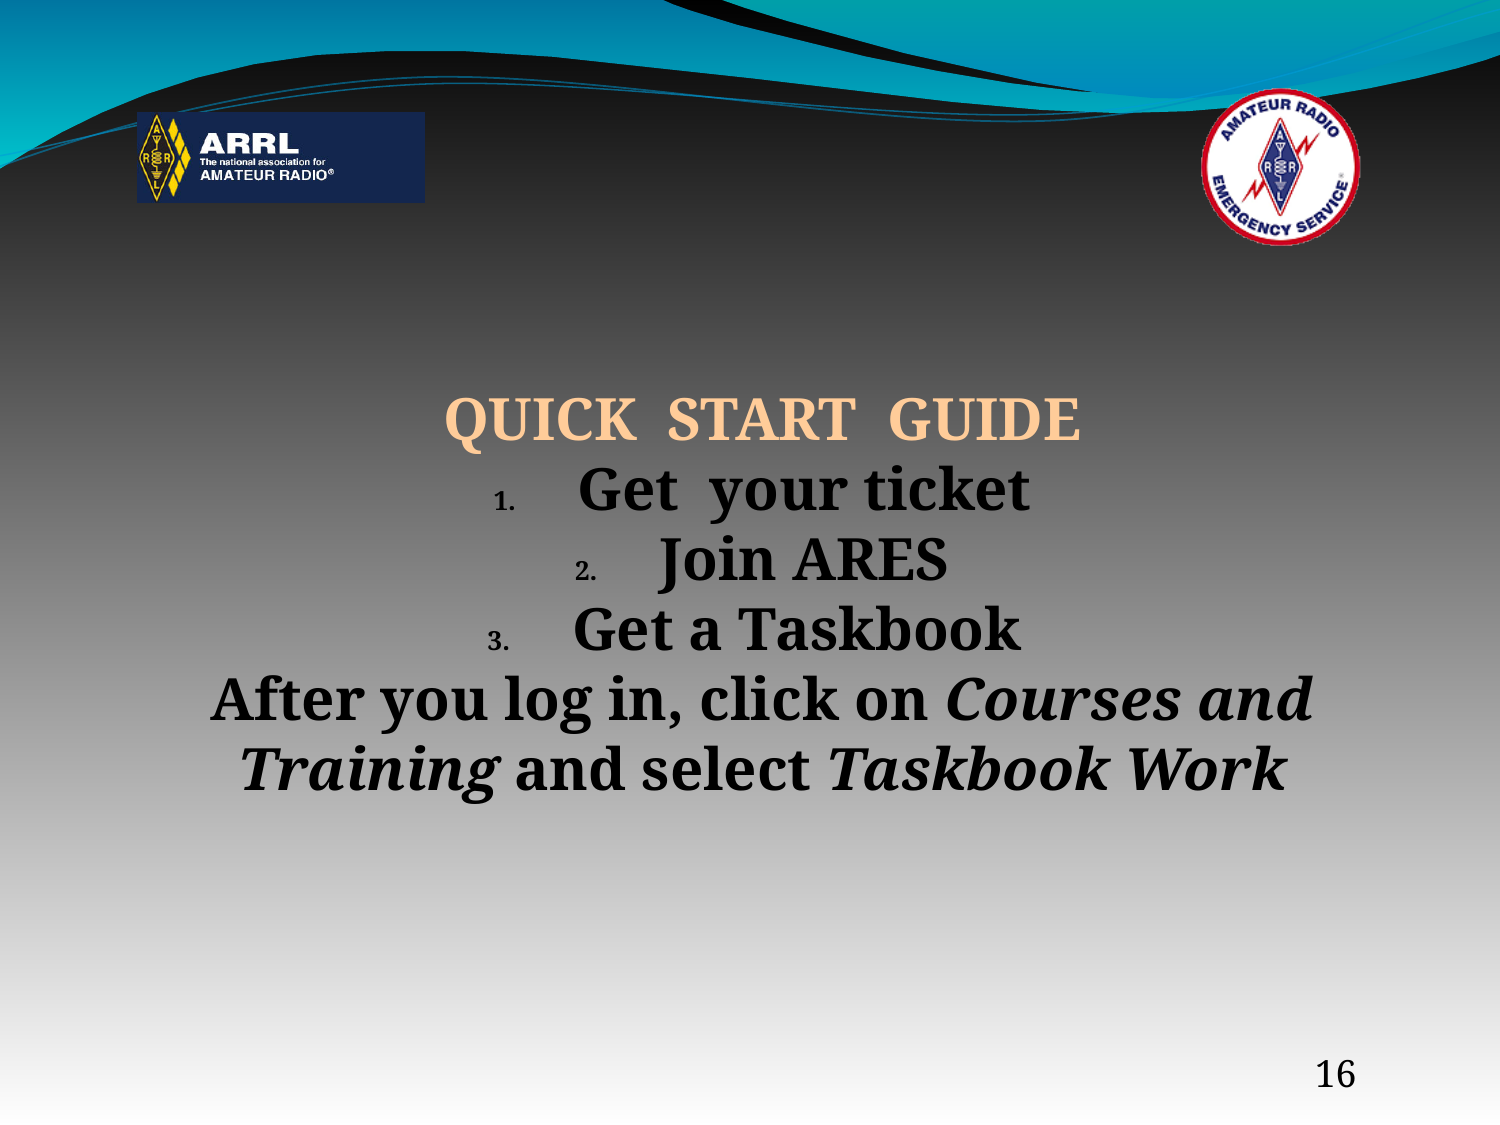

#
QUICK START GUIDE
Get your ticket
Join ARES
Get a Taskbook
After you log in, click on Courses and Training and select Taskbook Work